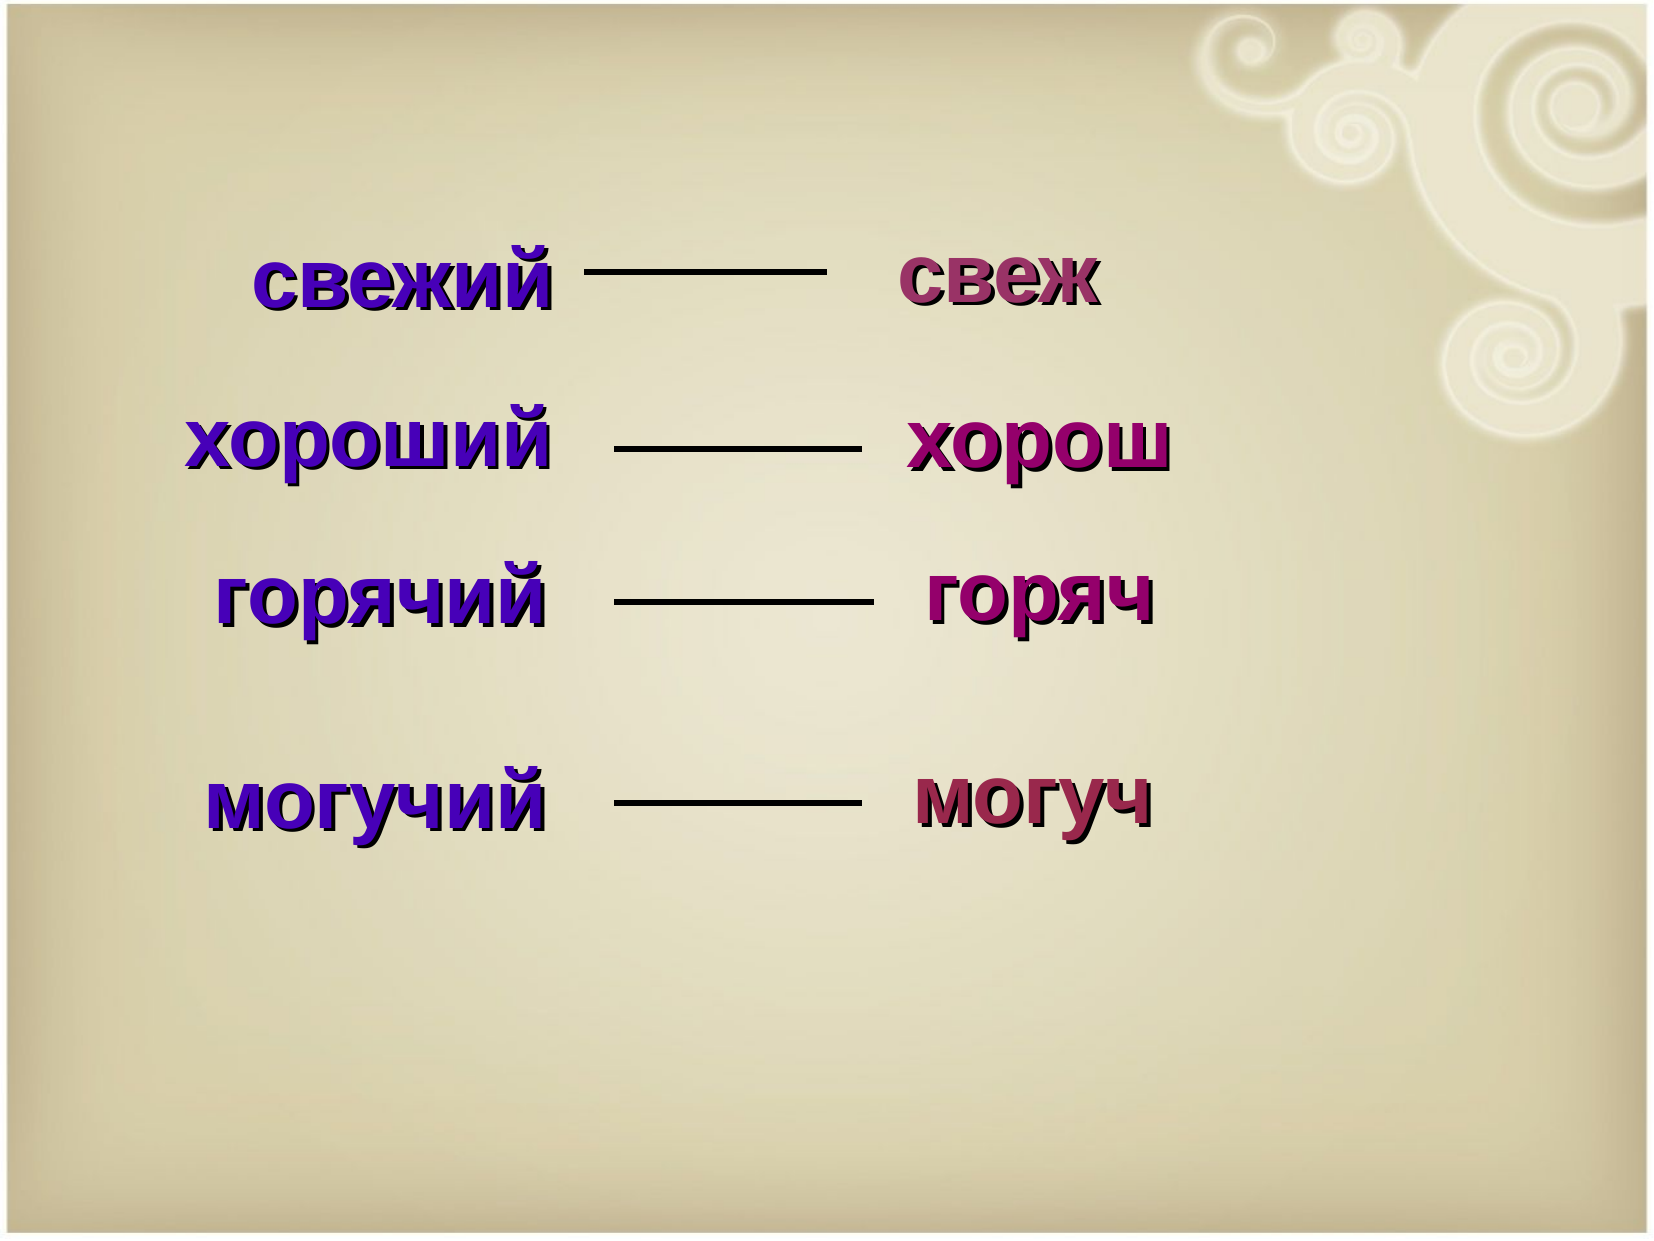

свеж
свежий
хороший
хорош
горяч
горячий
могуч
могучий